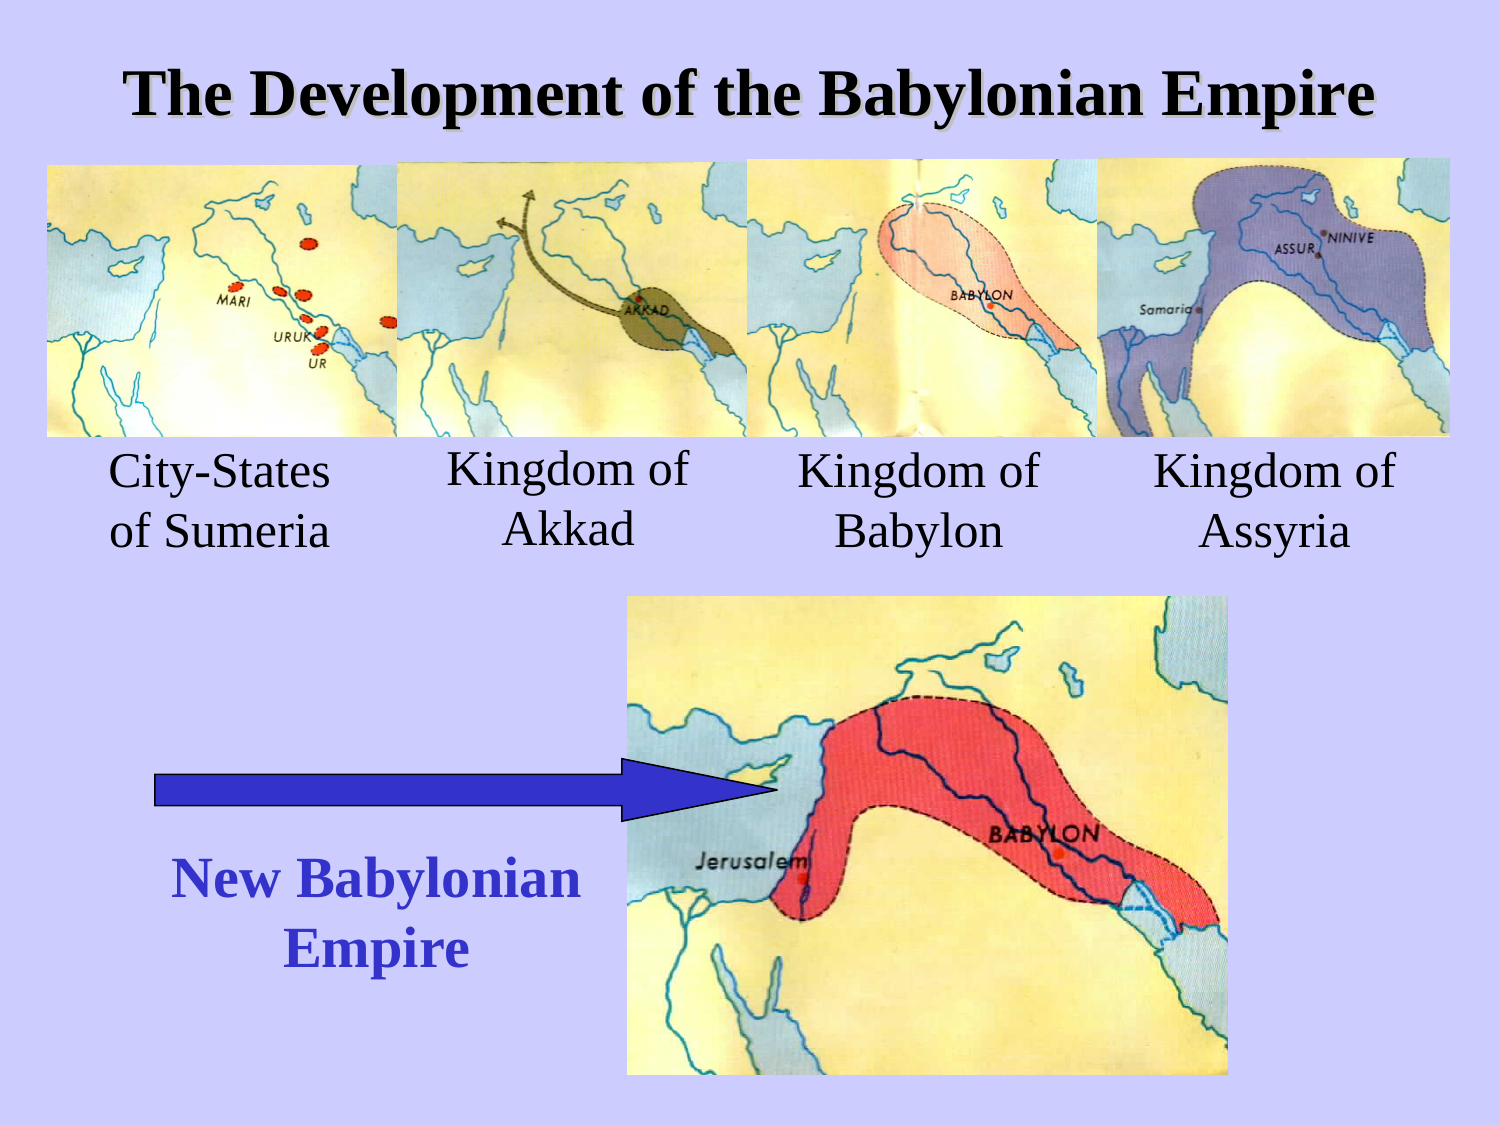

The Development of the Babylonian Empire
Kingdom of
Akkad
Kingdom of
Assyria
Kingdom of
Babylon
City-States
of Sumeria
New Babylonian
Empire